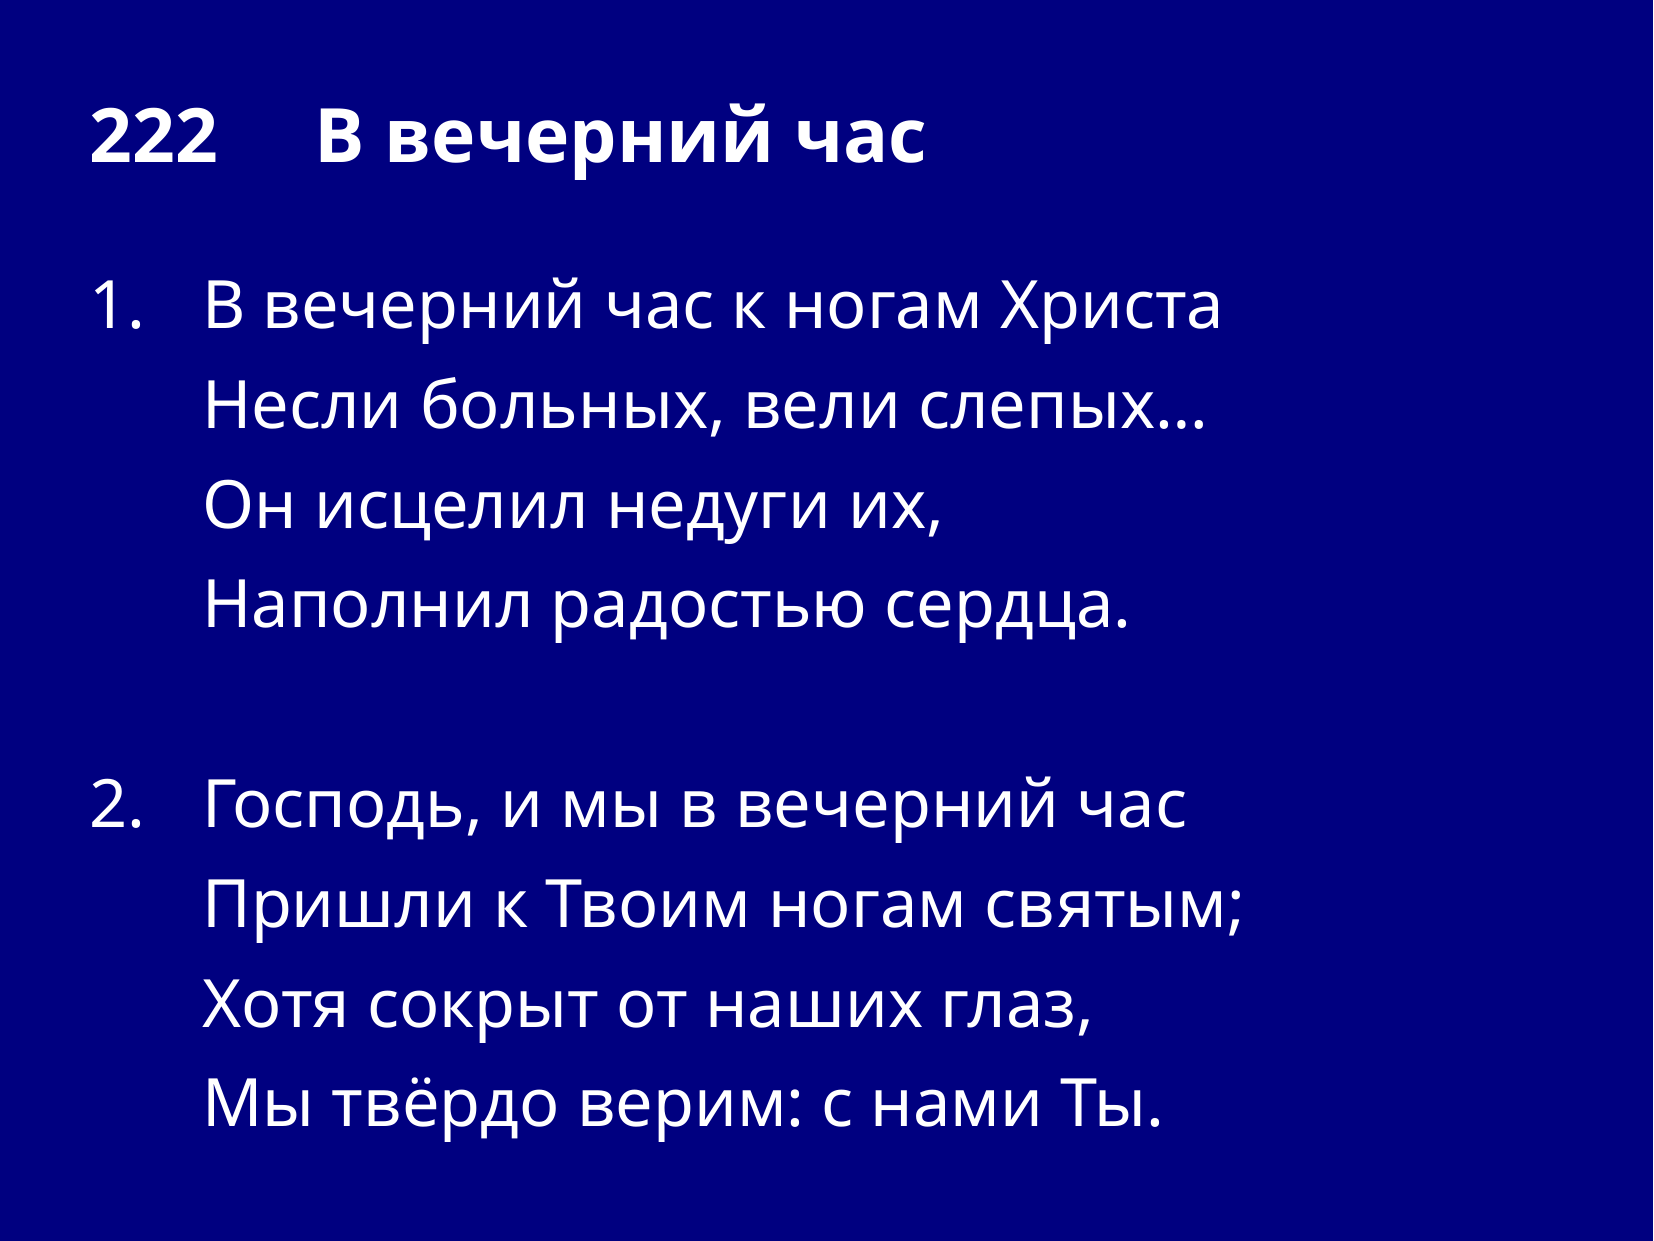

222	В вечерний час
1.	В вечерний час к ногам Христа
	Несли больных, вели слепых…
	Он исцелил недуги их,
	Наполнил радостью сердца.
2.	Господь, и мы в вечерний час
	Пришли к Твоим ногам святым;
	Хотя сокрыт от наших глаз,
	Мы твёрдо верим: с нами Ты.